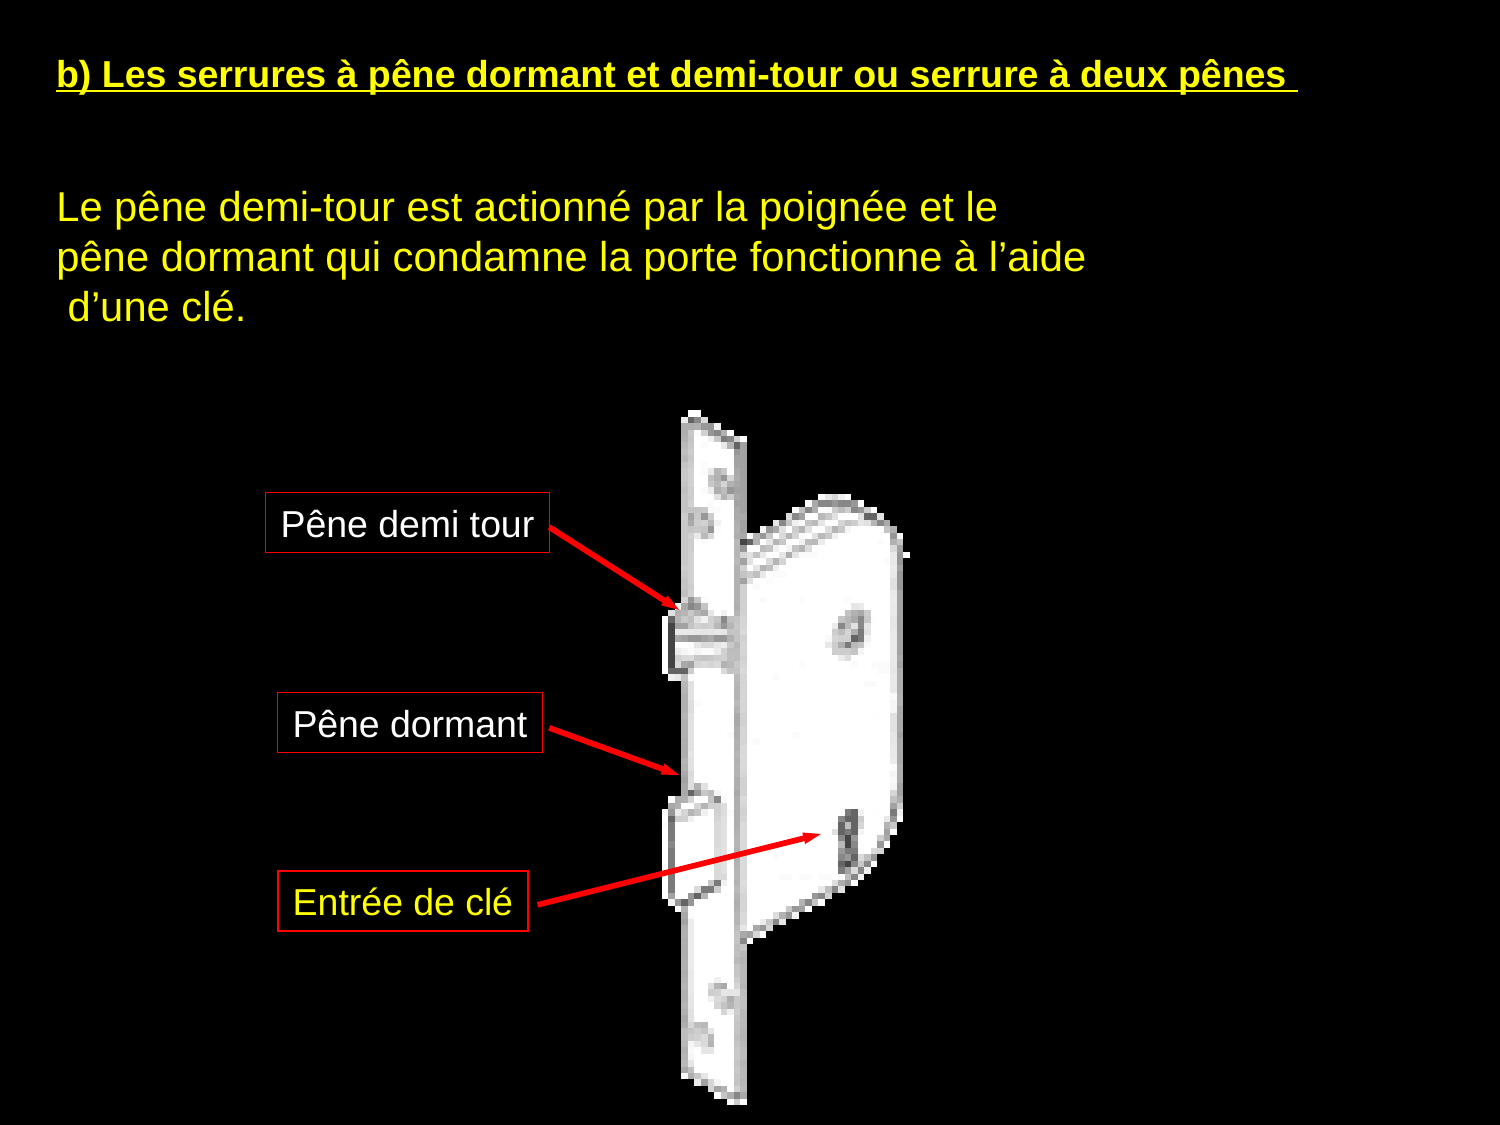

b) Les serrures à pêne dormant et demi-tour ou serrure à deux pênes
Le pêne demi-tour est actionné par la poignée et le pêne dormant qui condamne la porte fonctionne à l’aide d’une clé.
Pêne demi tour
Pêne dormant
Entrée de clé